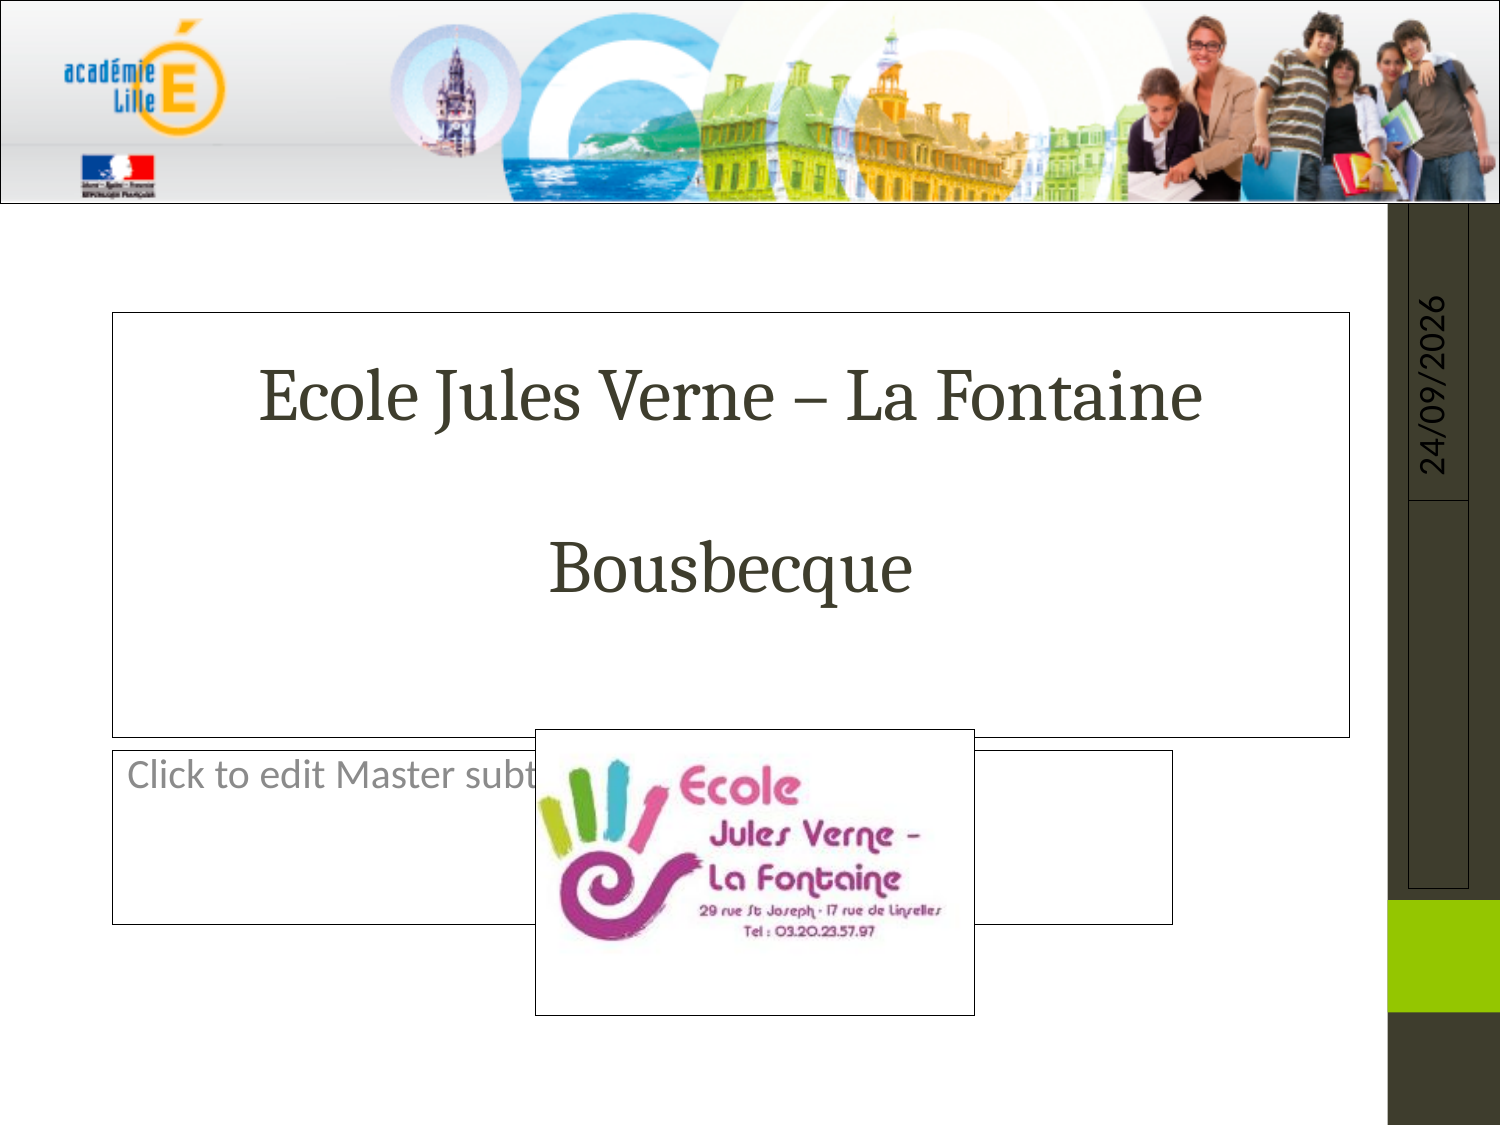

# Ecole Jules Verne – La Fontaine Bousbecque